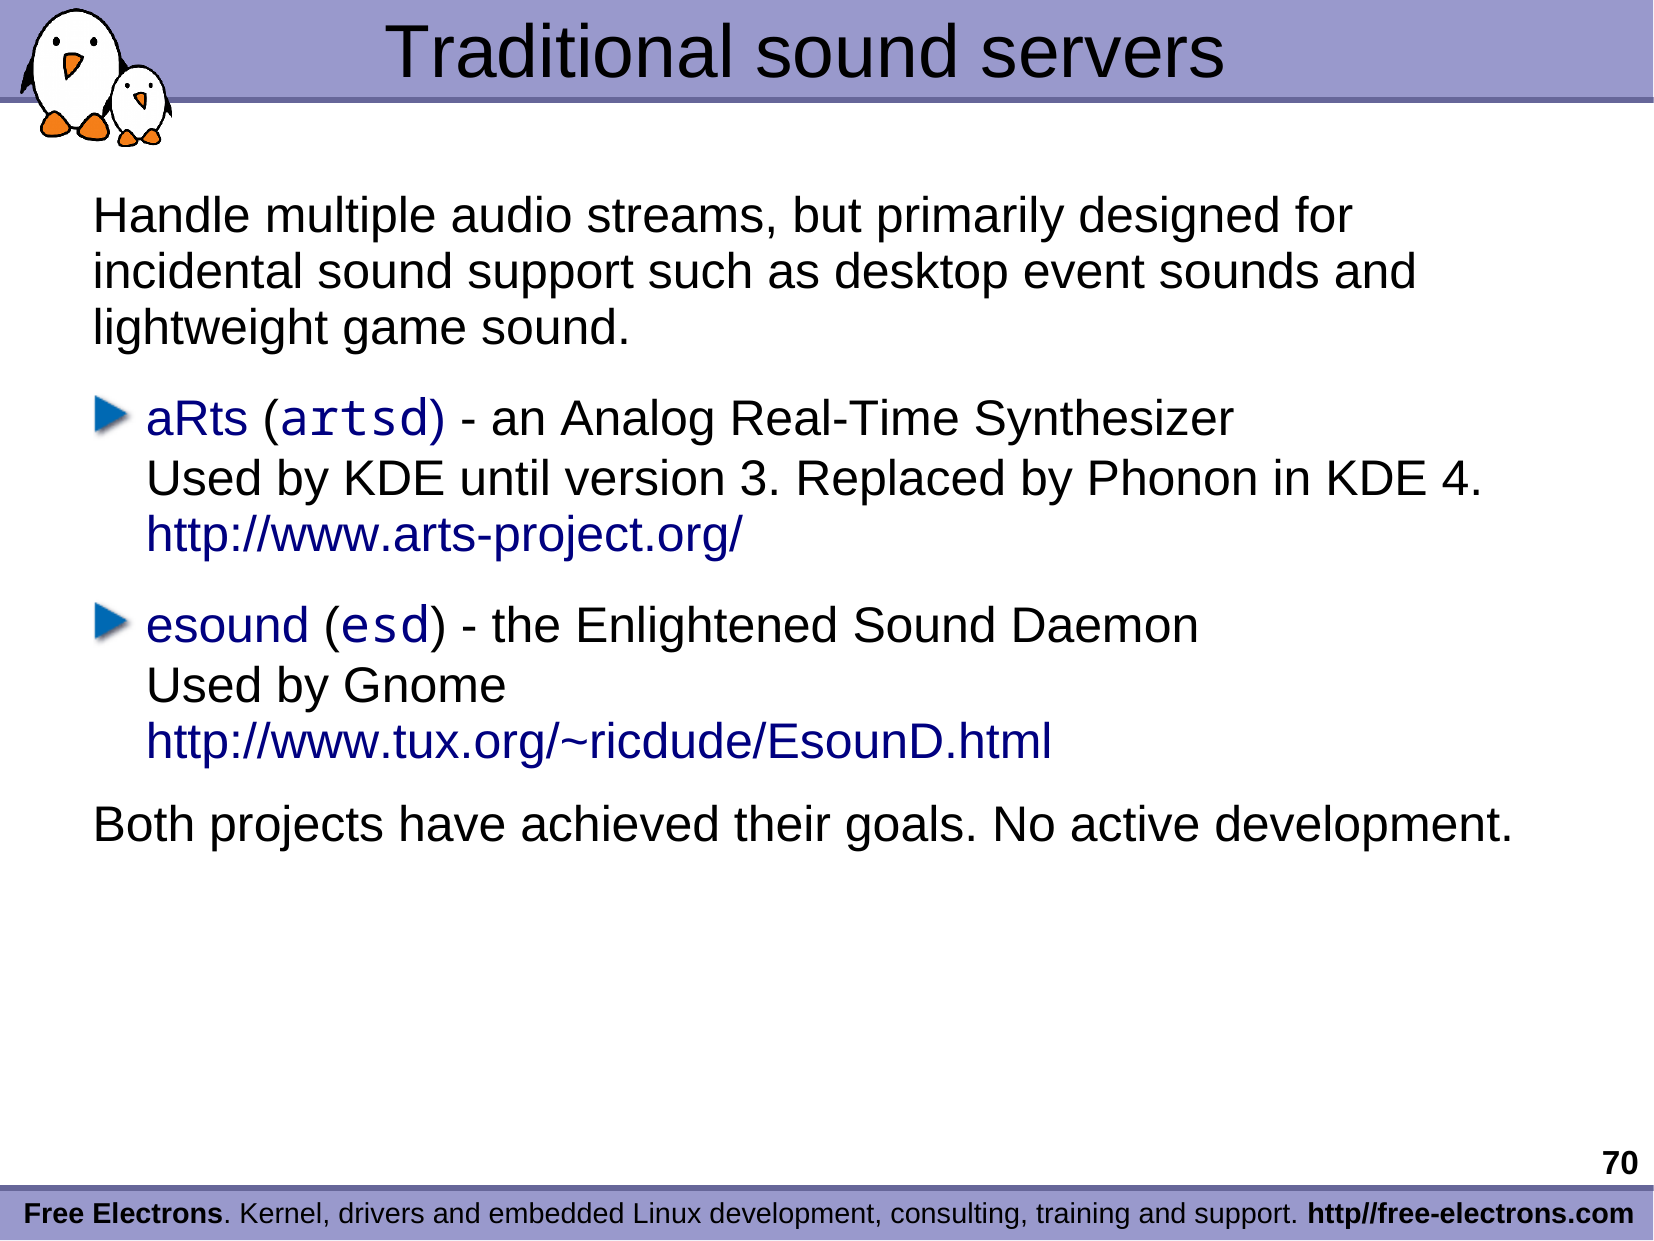

# Traditional sound servers
Handle multiple audio streams, but primarily designed for incidental sound support such as desktop event sounds and lightweight game sound.
aRts (artsd) - an Analog Real-Time Synthesizer
Used by KDE until version 3. Replaced by Phonon in KDE 4.
http://www.arts-project.org/
esound (esd) - the Enlightened Sound Daemon
Used by Gnome
http://www.tux.org/~ricdude/EsounD.html
Both projects have achieved their goals. No active development.